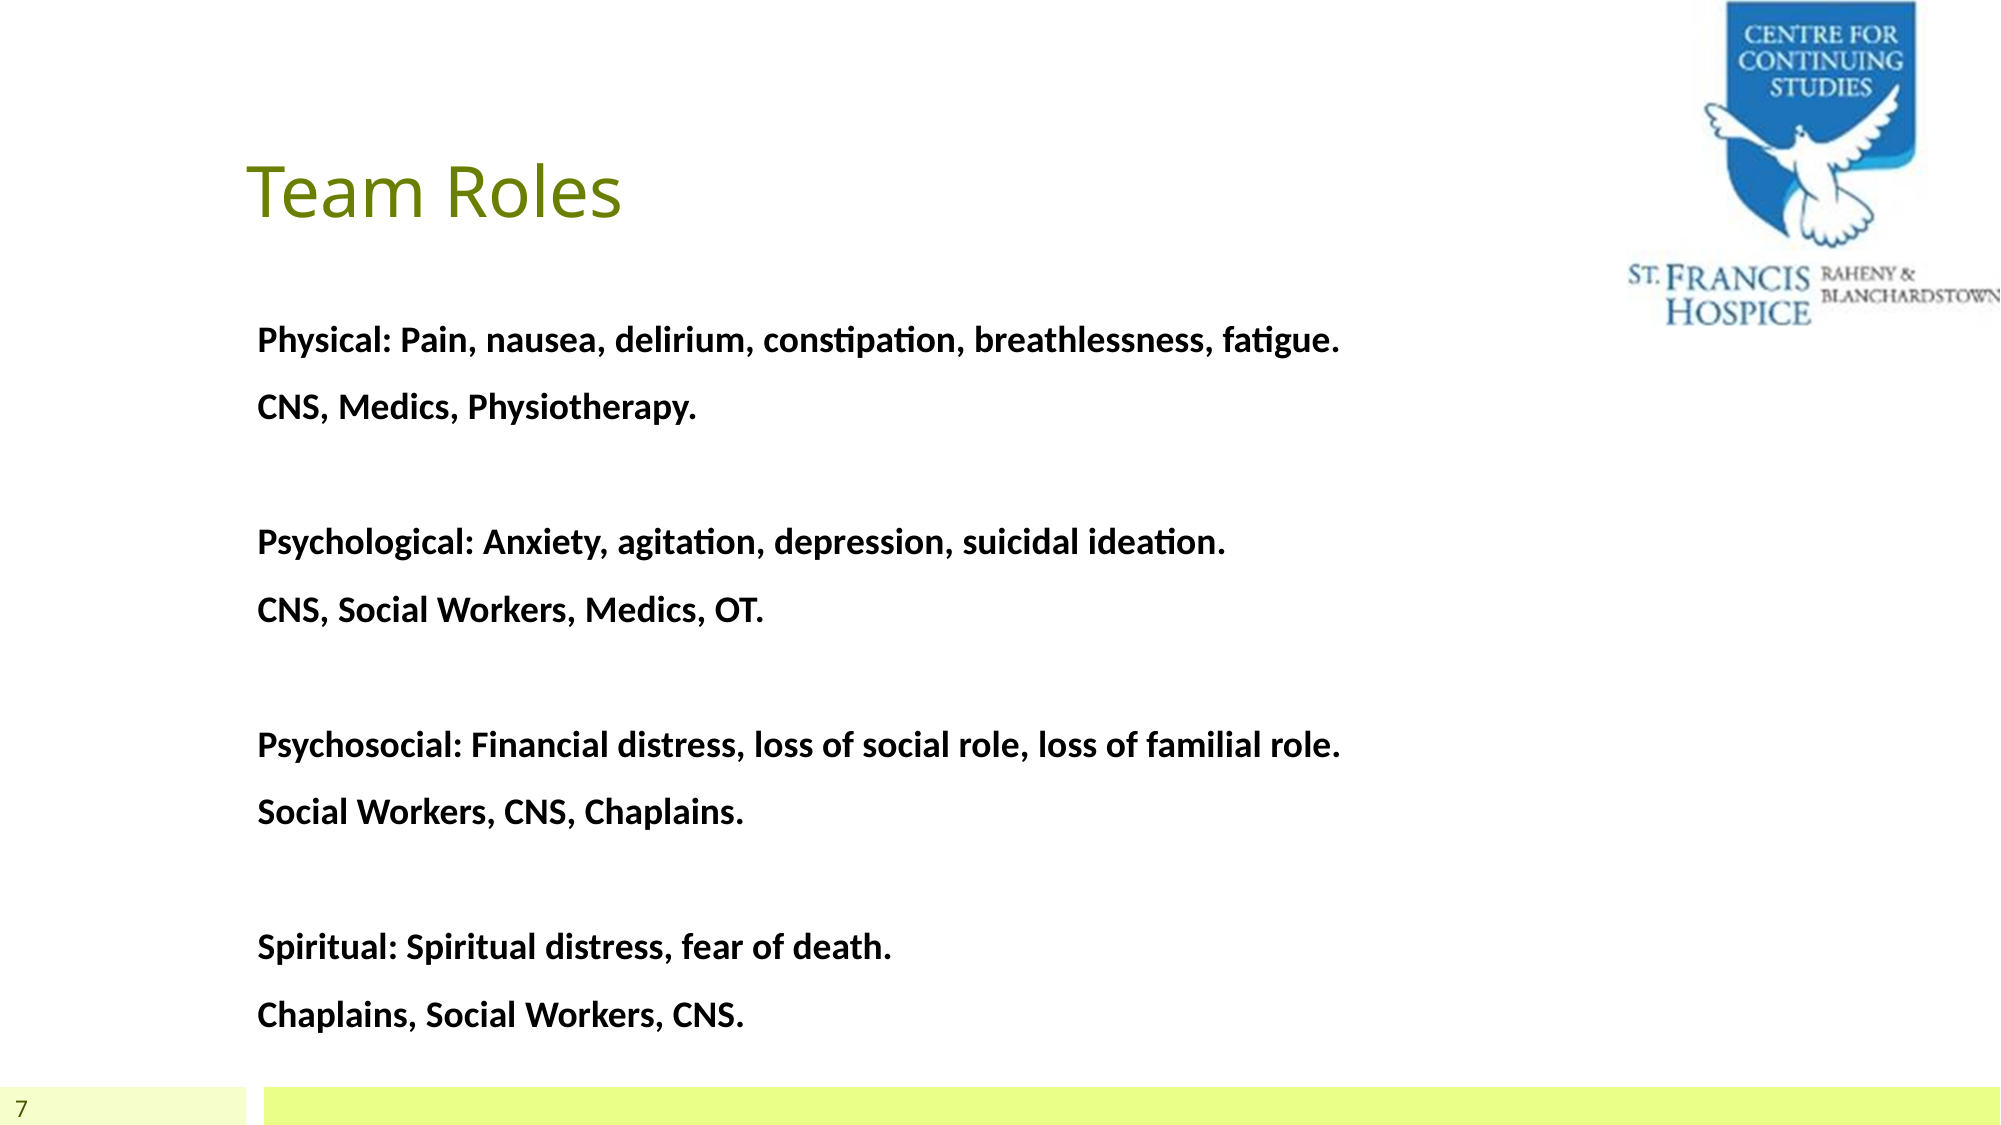

# Team Roles
Physical: Pain, nausea, delirium, constipation, breathlessness, fatigue.
CNS, Medics, Physiotherapy.
Psychological: Anxiety, agitation, depression, suicidal ideation.
CNS, Social Workers, Medics, OT.
Psychosocial: Financial distress, loss of social role, loss of familial role.
Social Workers, CNS, Chaplains.
Spiritual: Spiritual distress, fear of death.
Chaplains, Social Workers, CNS.